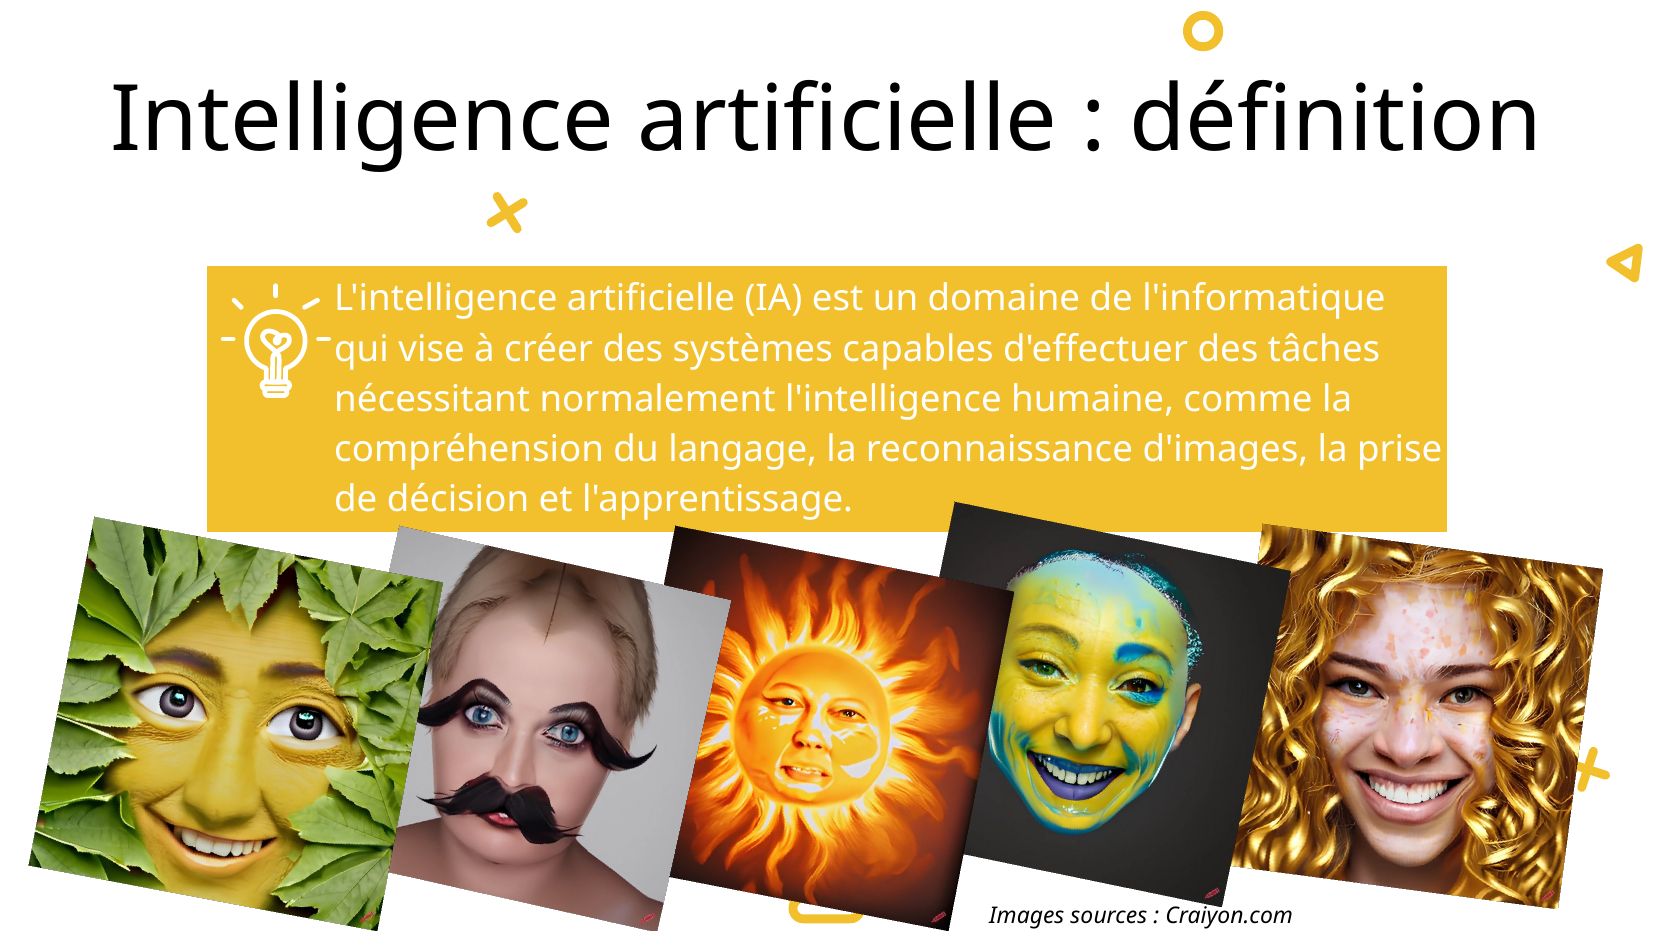

# Intelligence artificielle : définition
L'intelligence artificielle (IA) est un domaine de l'informatique qui vise à créer des systèmes capables d'effectuer des tâches nécessitant normalement l'intelligence humaine, comme la compréhension du langage, la reconnaissance d'images, la prise de décision et l'apprentissage.
Images sources : Craiyon.com